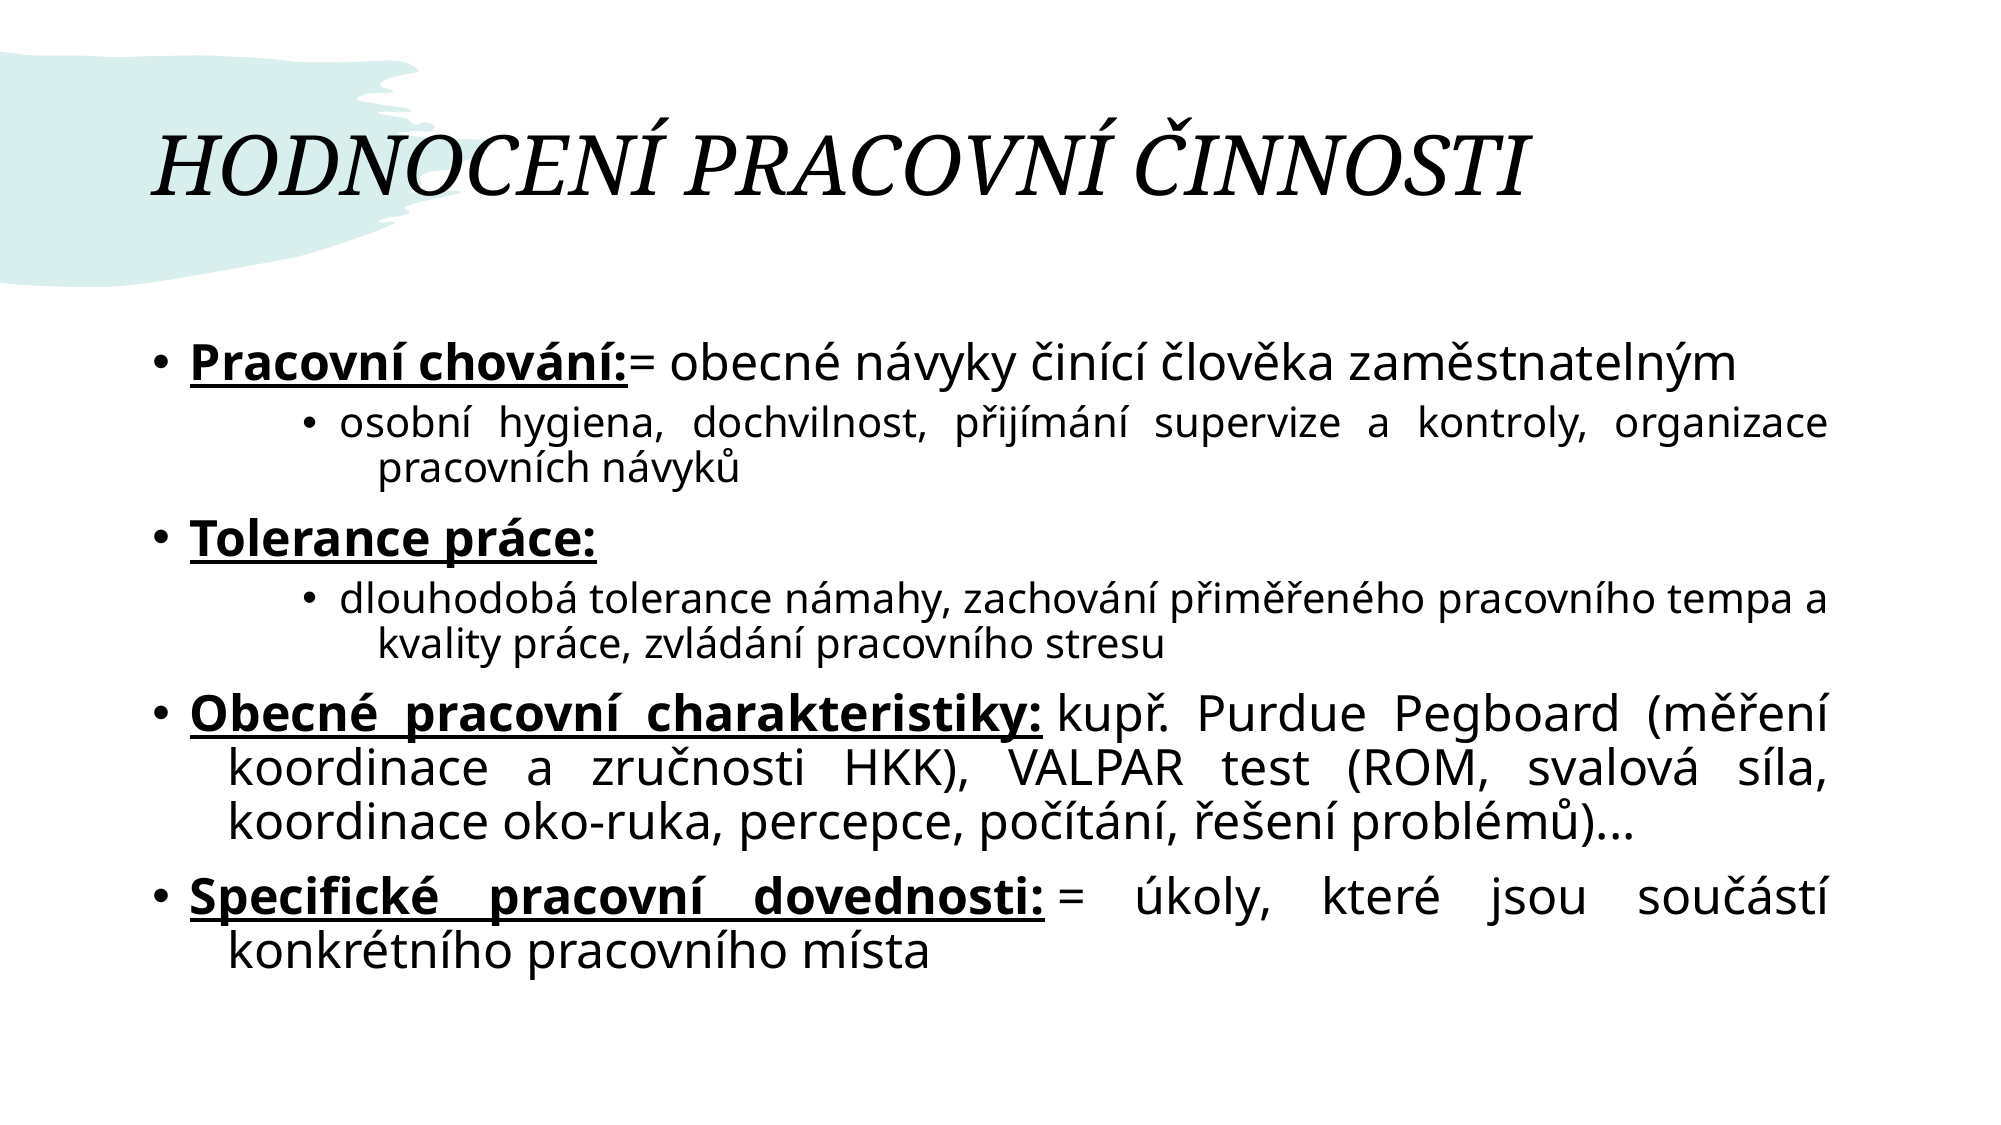

# HODNOCENÍ PRACOVNÍ ČINNOSTI
Pracovní chování:= obecné návyky činící člověka zaměstnatelným
osobní hygiena, dochvilnost, přijímání supervize a kontroly, organizace pracovních návyků
Tolerance práce:
dlouhodobá tolerance námahy, zachování přiměřeného pracovního tempa a kvality práce, zvládání pracovního stresu
Obecné pracovní charakteristiky: kupř. Purdue Pegboard (měření koordinace a zručnosti HKK), VALPAR test (ROM, svalová síla, koordinace oko-ruka, percepce, počítání, řešení problémů)...
Specifické pracovní dovednosti: = úkoly, které jsou součástí konkrétního pracovního místa